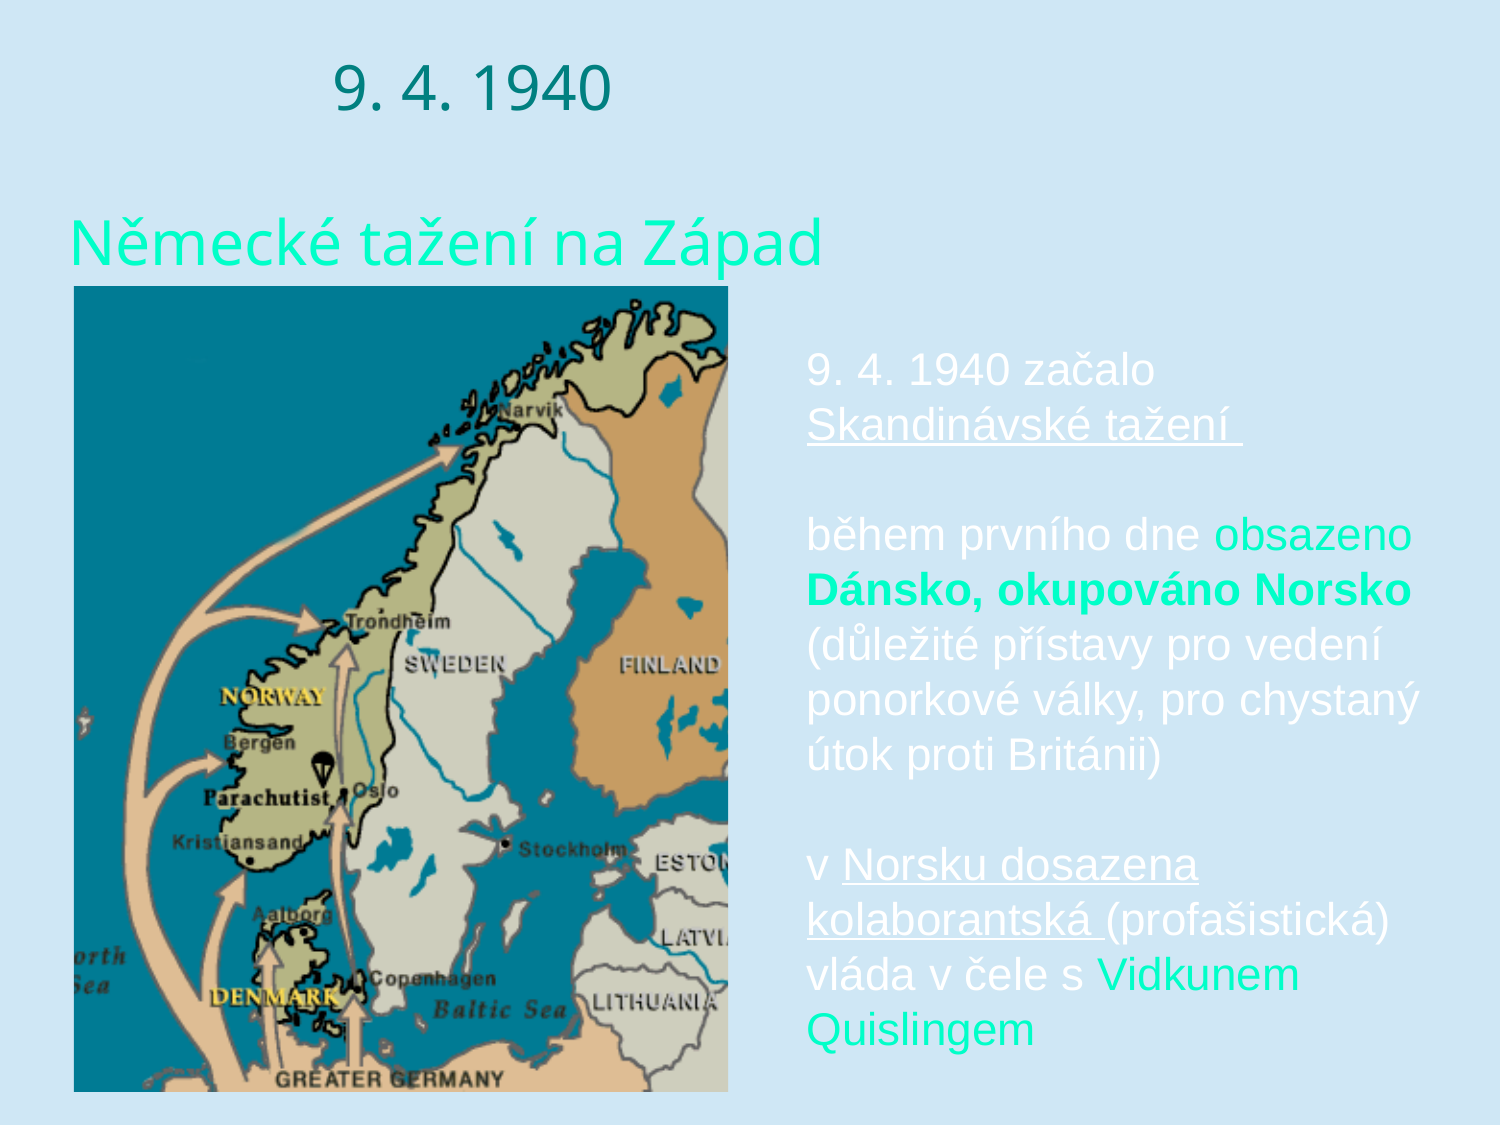

9. 4. 1940
Německé tažení na Západ
9. 4. 1940 začalo Skandinávské tažení
během prvního dne obsazeno Dánsko, okupováno Norsko (důležité přístavy pro vedení ponorkové války, pro chystaný útok proti Británii)
v Norsku dosazena kolaborantská (profašistická) vláda v čele s Vidkunem Quislingem